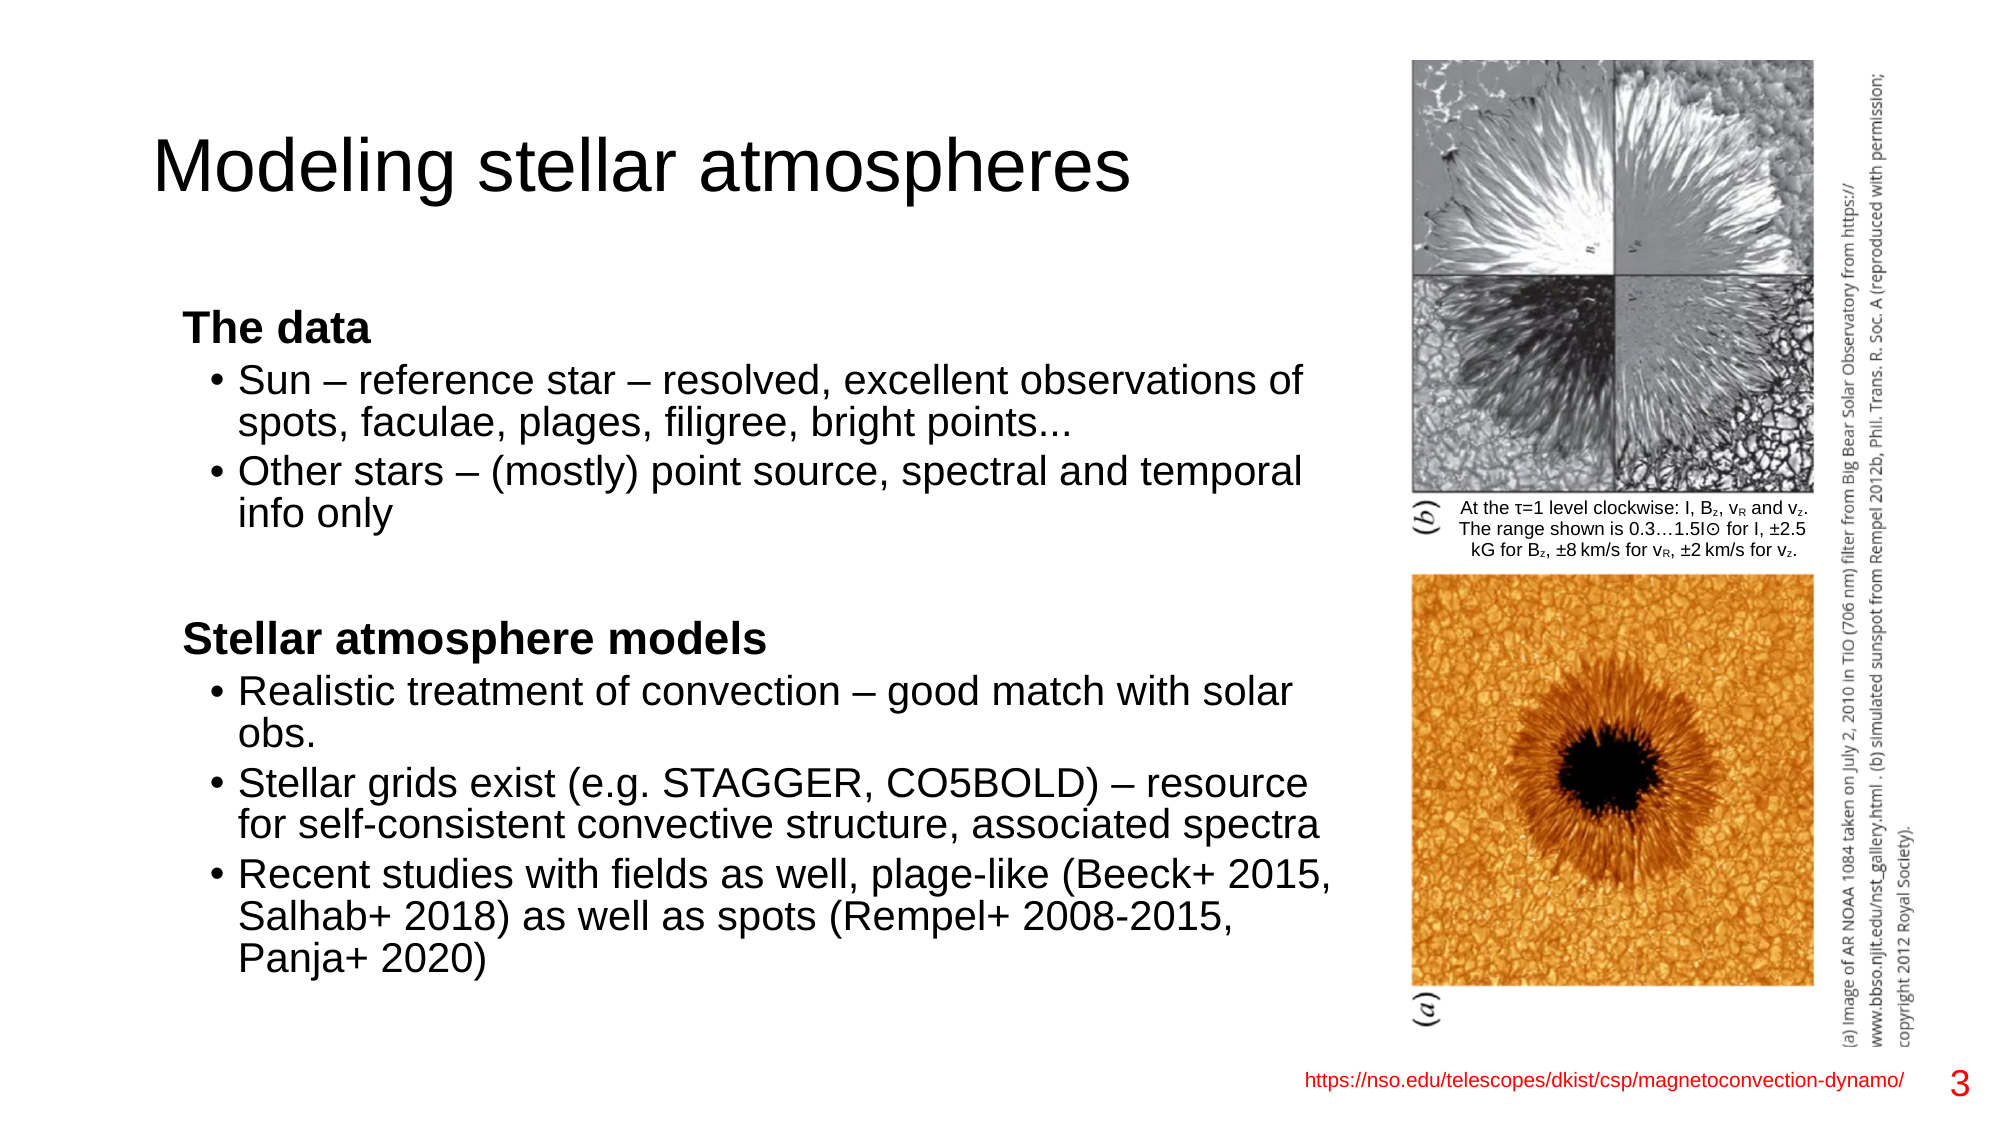

Modeling stellar atmospheres
The data
Sun – reference star – resolved, excellent observations of spots, faculae, plages, filigree, bright points...
Other stars – (mostly) point source, spectral and temporal info only
Stellar atmosphere models
Realistic treatment of convection – good match with solar obs.
Stellar grids exist (e.g. STAGGER, CO5BOLD) – resource for self-consistent convective structure, associated spectra
Recent studies with fields as well, plage-like (Beeck+ 2015, Salhab+ 2018) as well as spots (Rempel+ 2008-2015, Panja+ 2020)
At the τ=1 level clockwise: I, Bz, vR and vz. The range shown is 0.3…1.5I⊙ for I, ±2.5 kG for Bz, ±8 km/s for vR, ±2 km/s for vz.
https://nso.edu/telescopes/dkist/csp/magnetoconvection-dynamo/